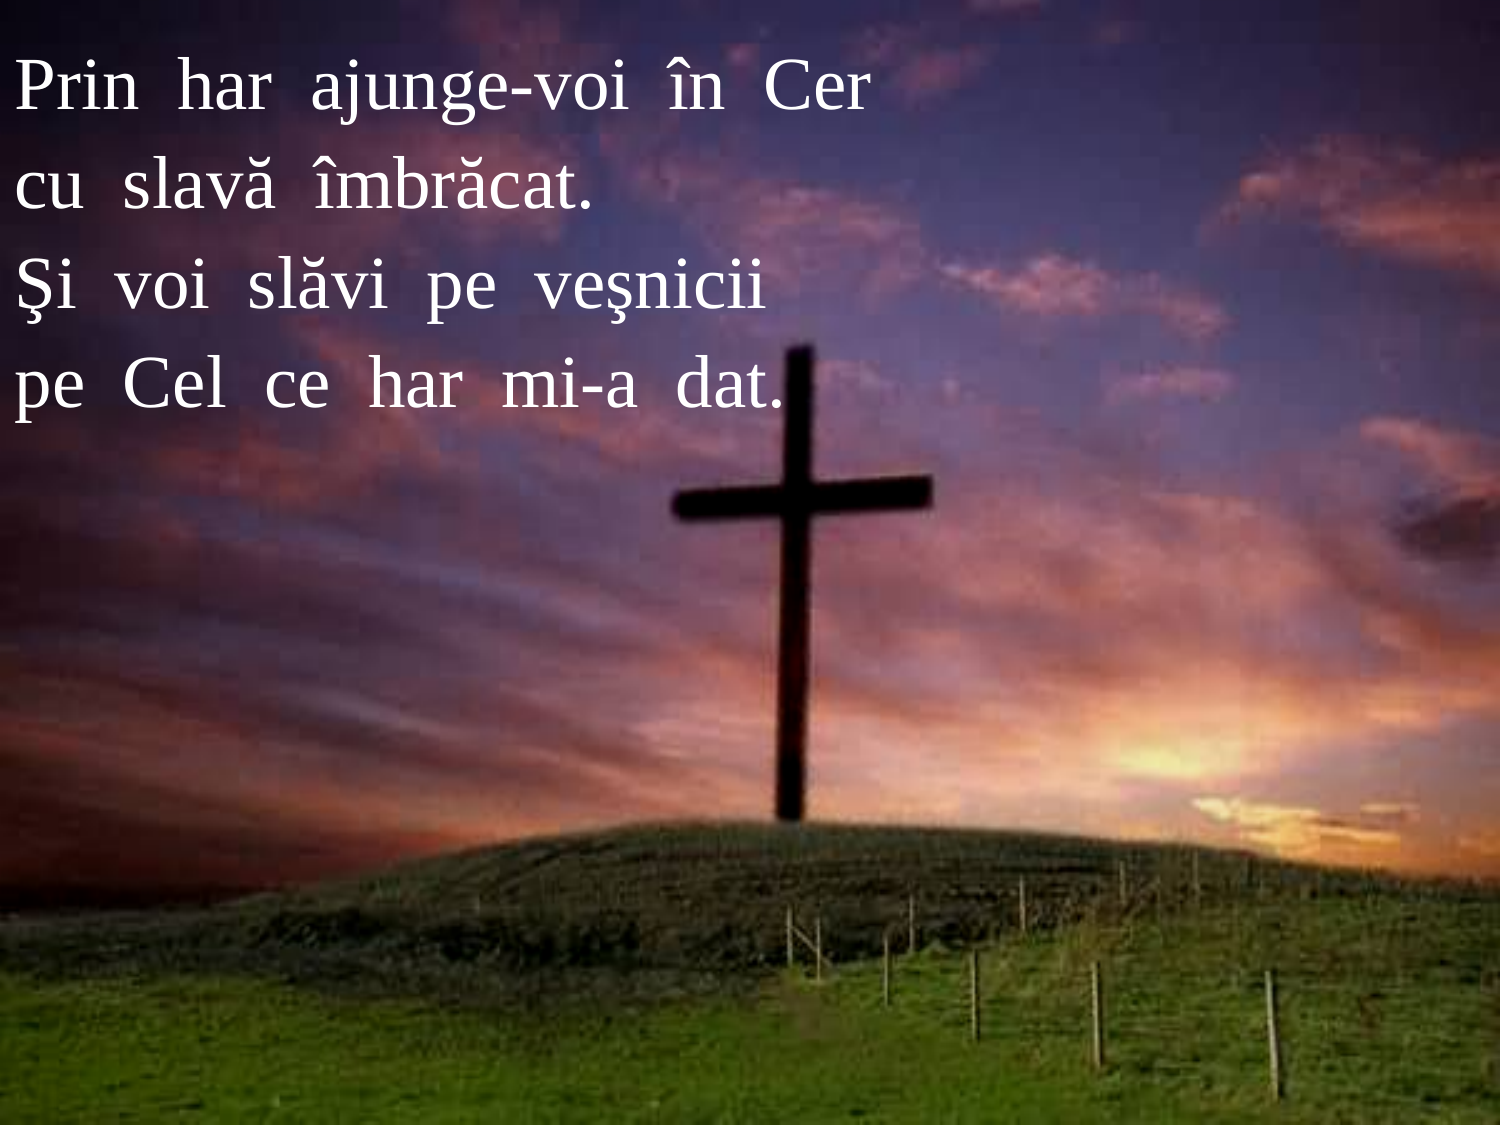

# Prin har ajunge-voi în Cer cu slavă îmbrăcat. Şi voi slăvi pe veşnicii pe Cel ce har mi-a dat.